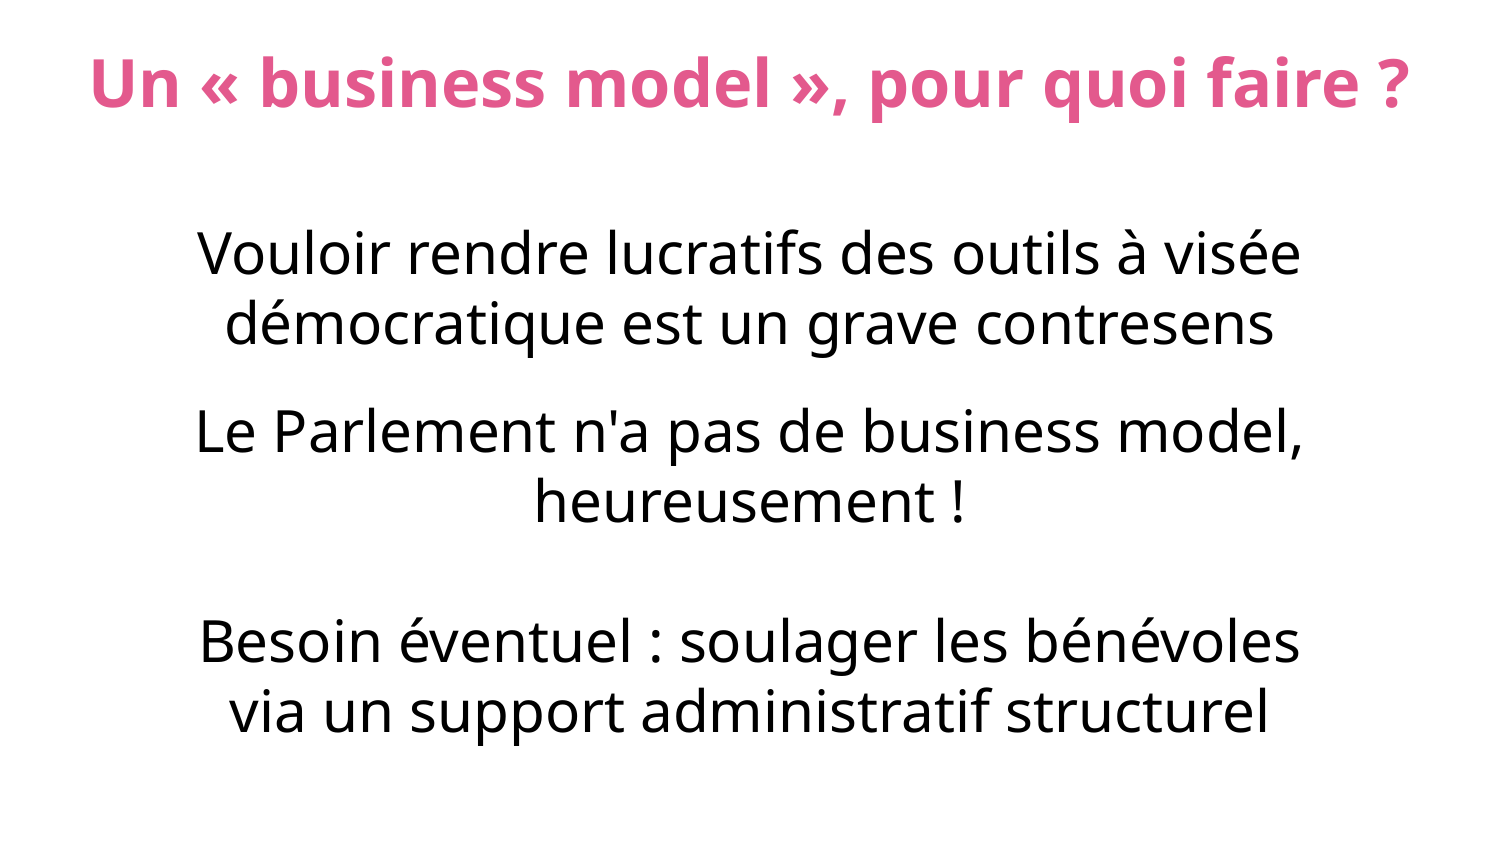

Un « business model », pour quoi faire ?
Vouloir rendre lucratifs des outils à visée démocratique est un grave contresens
Le Parlement n'a pas de business model,
heureusement !
Besoin éventuel : soulager les bénévoles
via un support administratif structurel